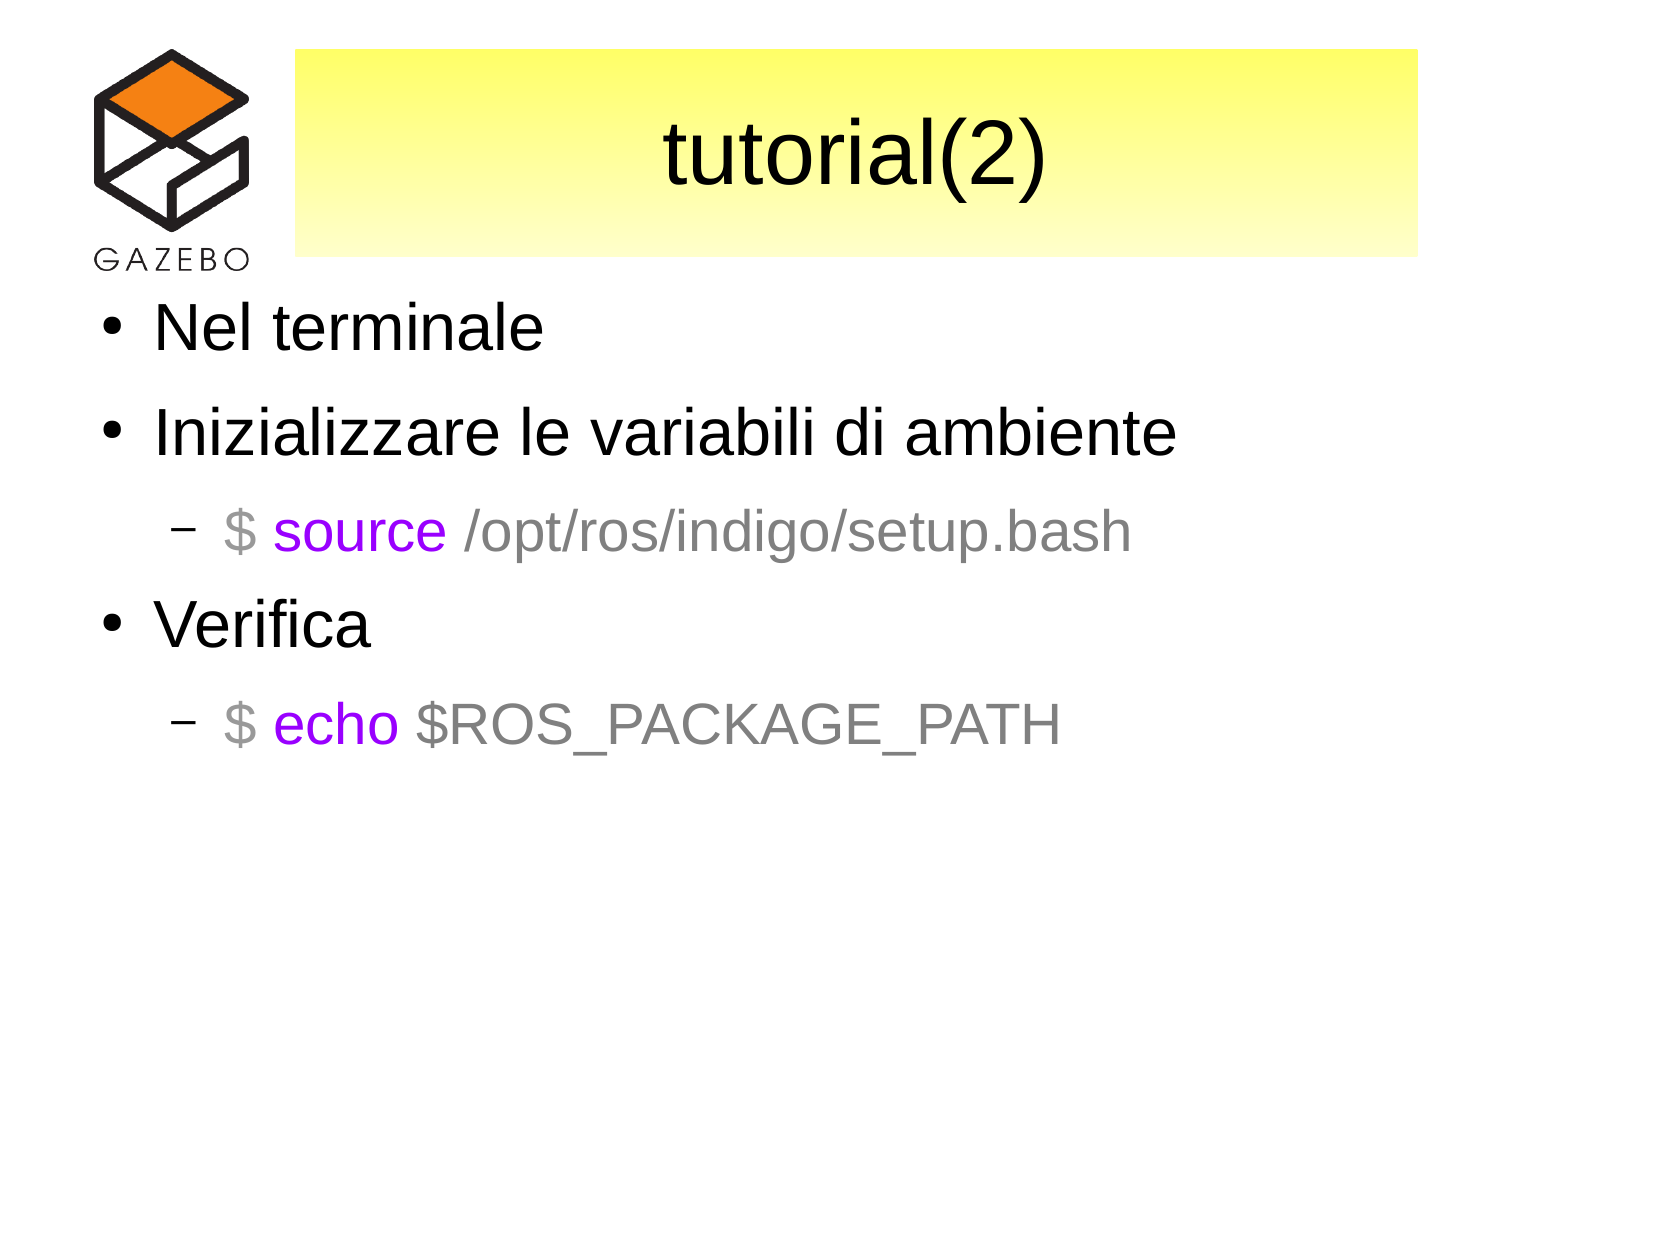

# tutorial(2)
Nel terminale
Inizializzare le variabili di ambiente
$ source /opt/ros/indigo/setup.bash
Verifica
$ echo $ROS_PACKAGE_PATH